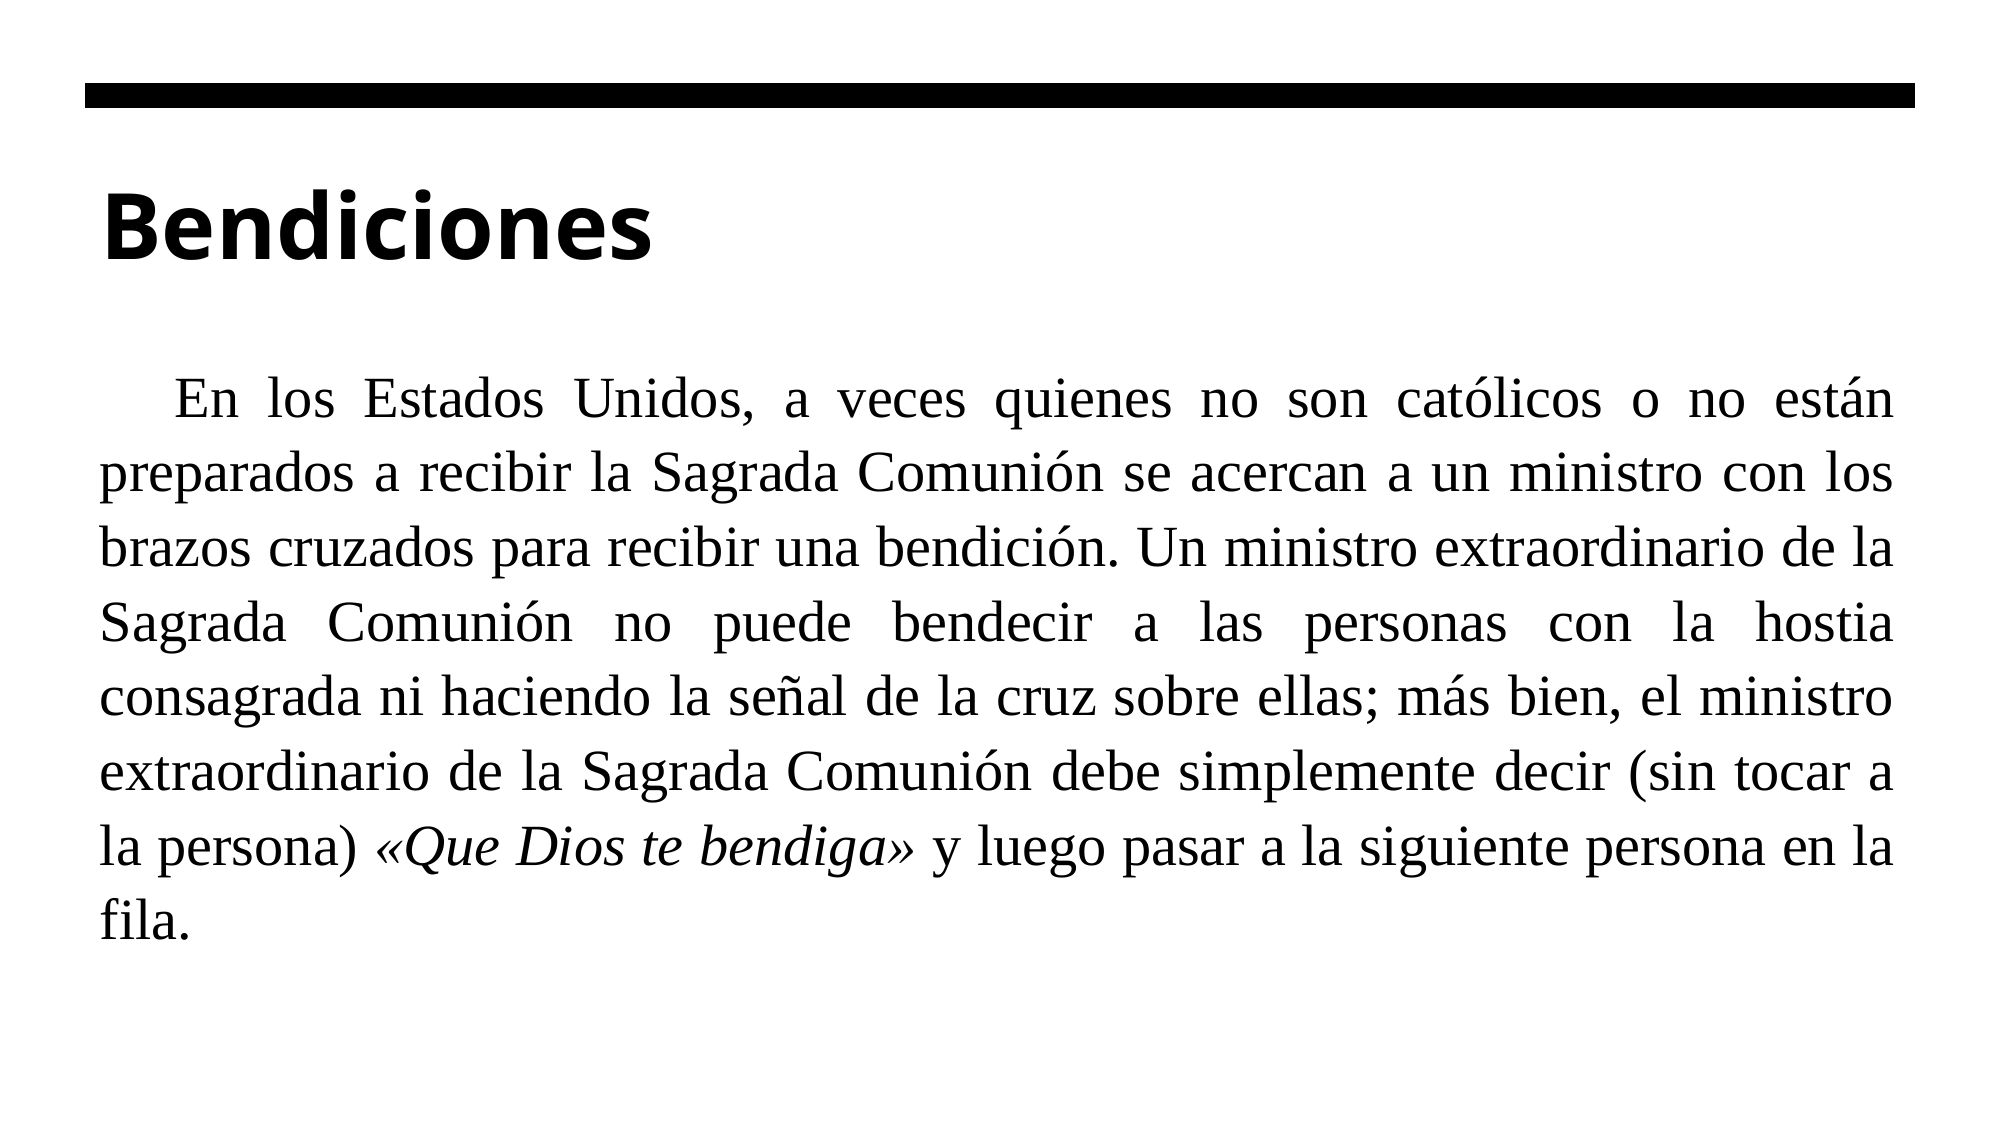

# Bendiciones
En los Estados Unidos, a veces quienes no son católicos o no están preparados a recibir la Sagrada Comunión se acercan a un ministro con los brazos cruzados para recibir una bendición. Un ministro extraordinario de la Sagrada Comunión no puede bendecir a las personas con la hostia consagrada ni haciendo la señal de la cruz sobre ellas; más bien, el ministro extraordinario de la Sagrada Comunión debe simplemente decir (sin tocar a la persona) «Que Dios te bendiga» y luego pasar a la siguiente persona en la fila.